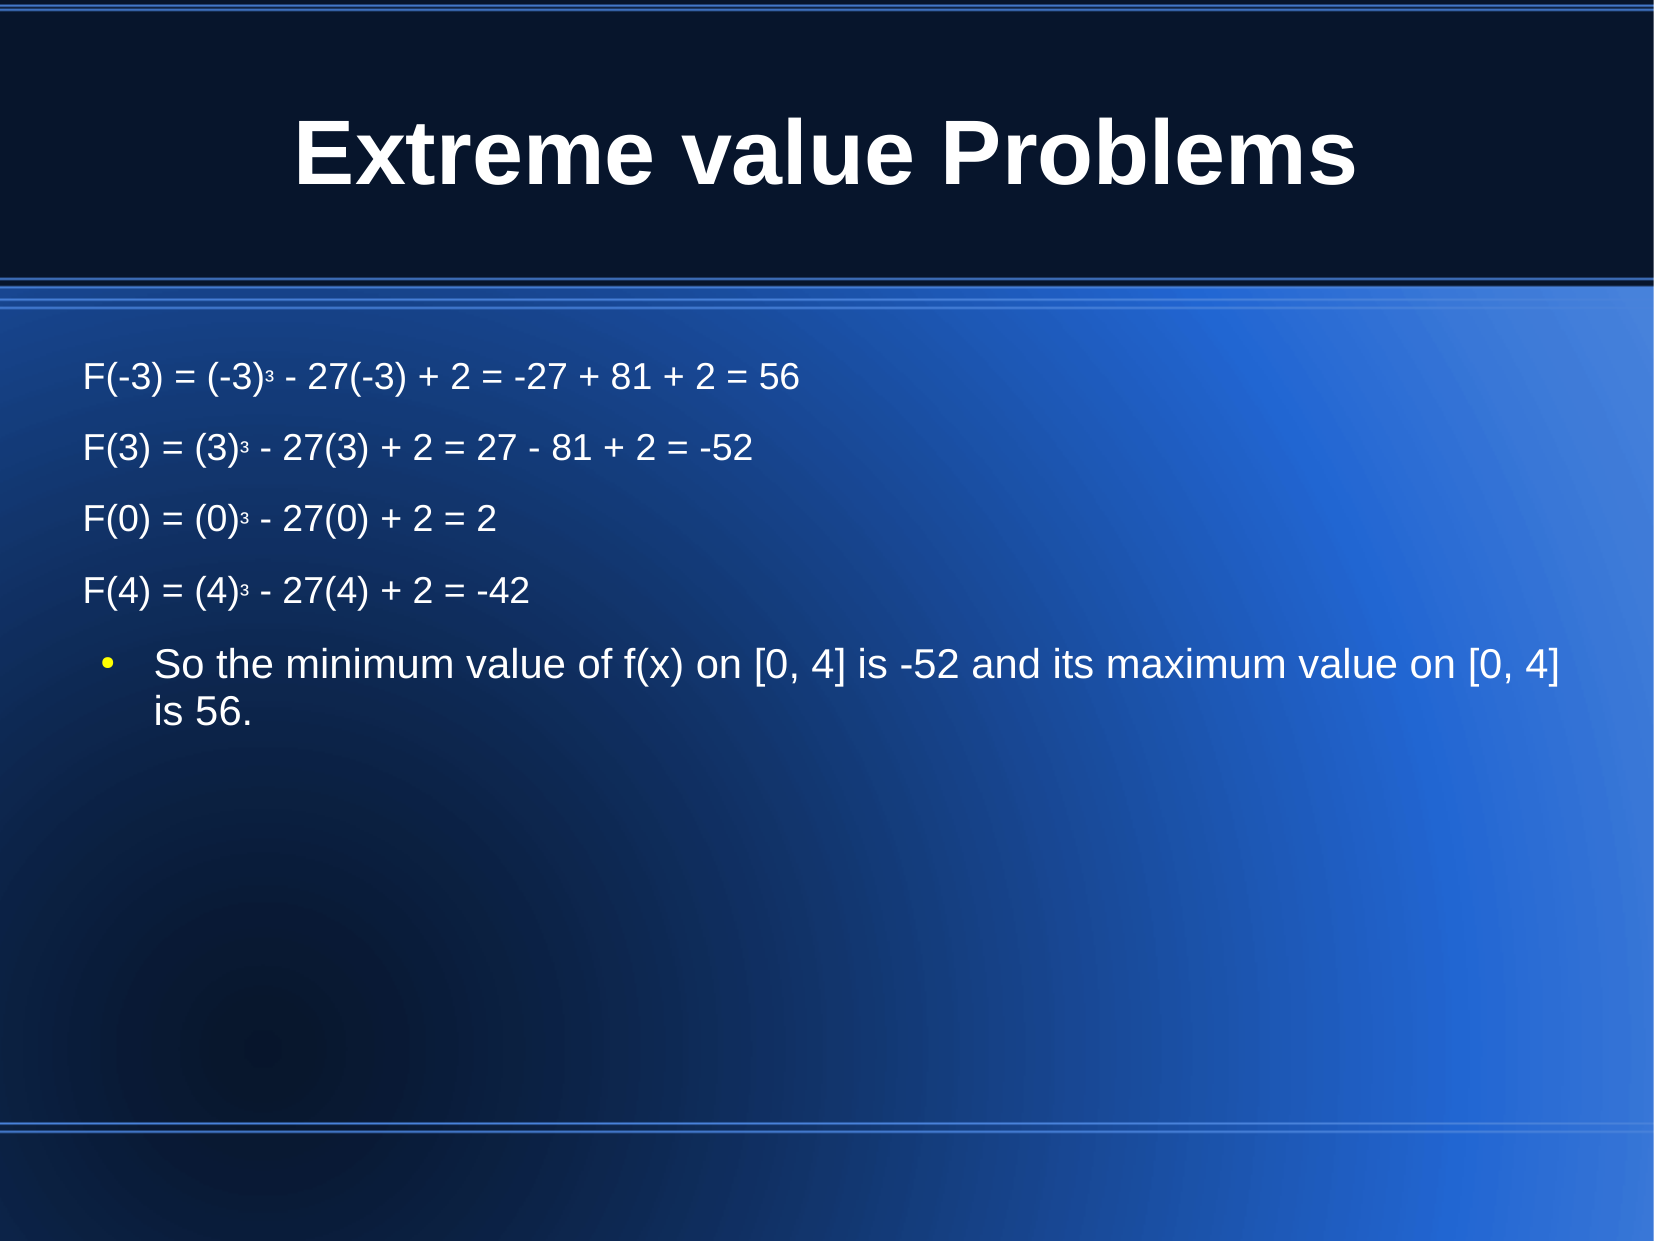

# Extreme value Problems
F(-3) = (-3)³ - 27(-3) + 2 = -27 + 81 + 2 = 56
F(3) = (3)³ - 27(3) + 2 = 27 - 81 + 2 = -52
F(0) = (0)³ - 27(0) + 2 = 2
F(4) = (4)³ - 27(4) + 2 = -42
So the minimum value of f(x) on [0, 4] is -52 and its maximum value on [0, 4] is 56.